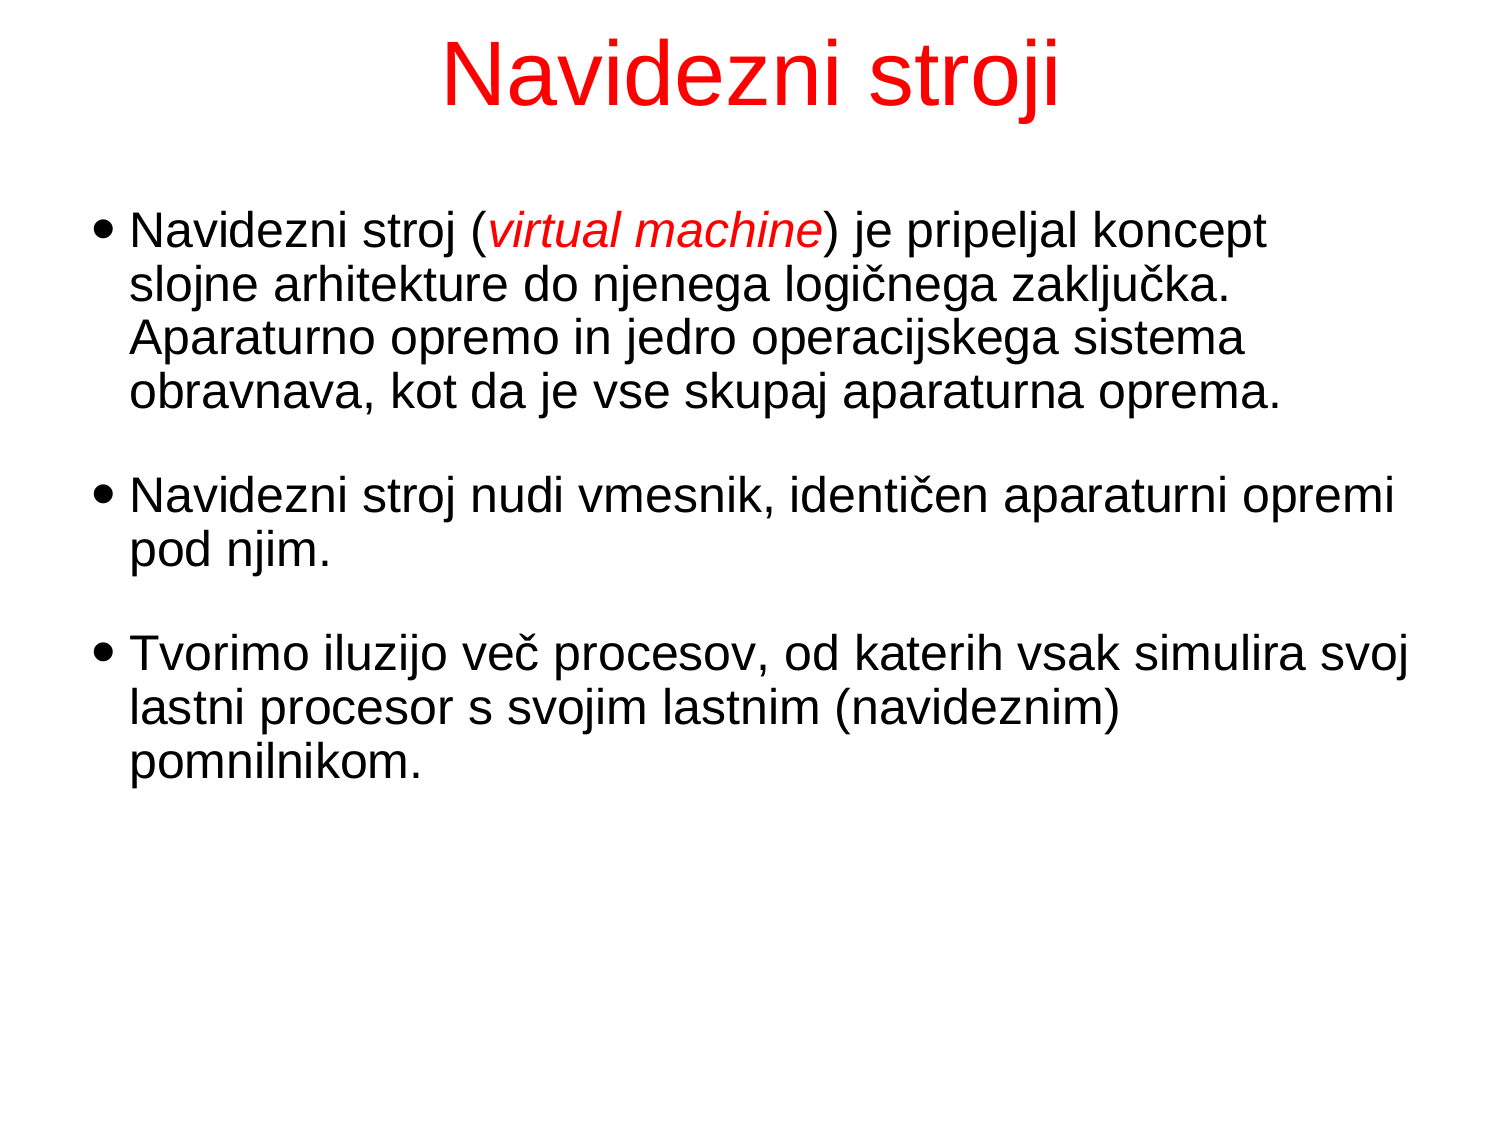

# Navidezni stroji
Navidezni stroj (virtual machine) je pripeljal koncept slojne arhitekture do njenega logičnega zaključka. Aparaturno opremo in jedro operacijskega sistema obravnava, kot da je vse skupaj aparaturna oprema.
Navidezni stroj nudi vmesnik, identičen aparaturni opremi pod njim.
Tvorimo iluzijo več procesov, od katerih vsak simulira svoj lastni procesor s svojim lastnim (navideznim) pomnilnikom.